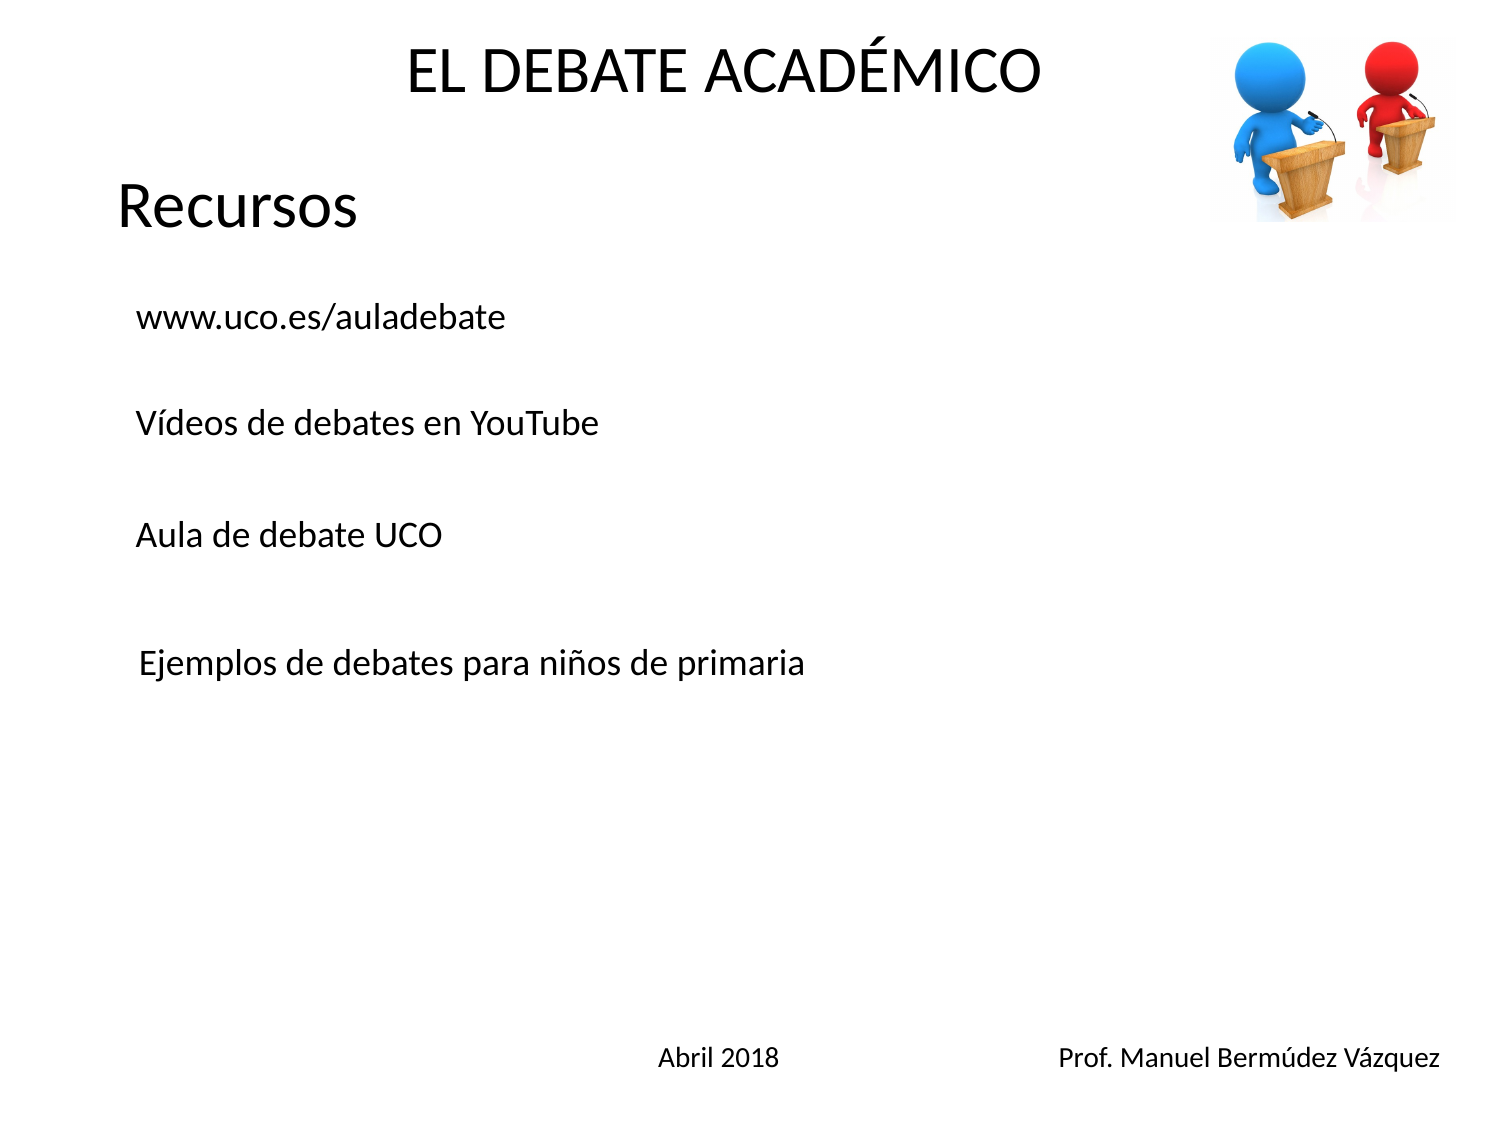

Recursos
www.uco.es/auladebate
Vídeos de debates en YouTube
Aula de debate UCO
Ejemplos de debates para niños de primaria